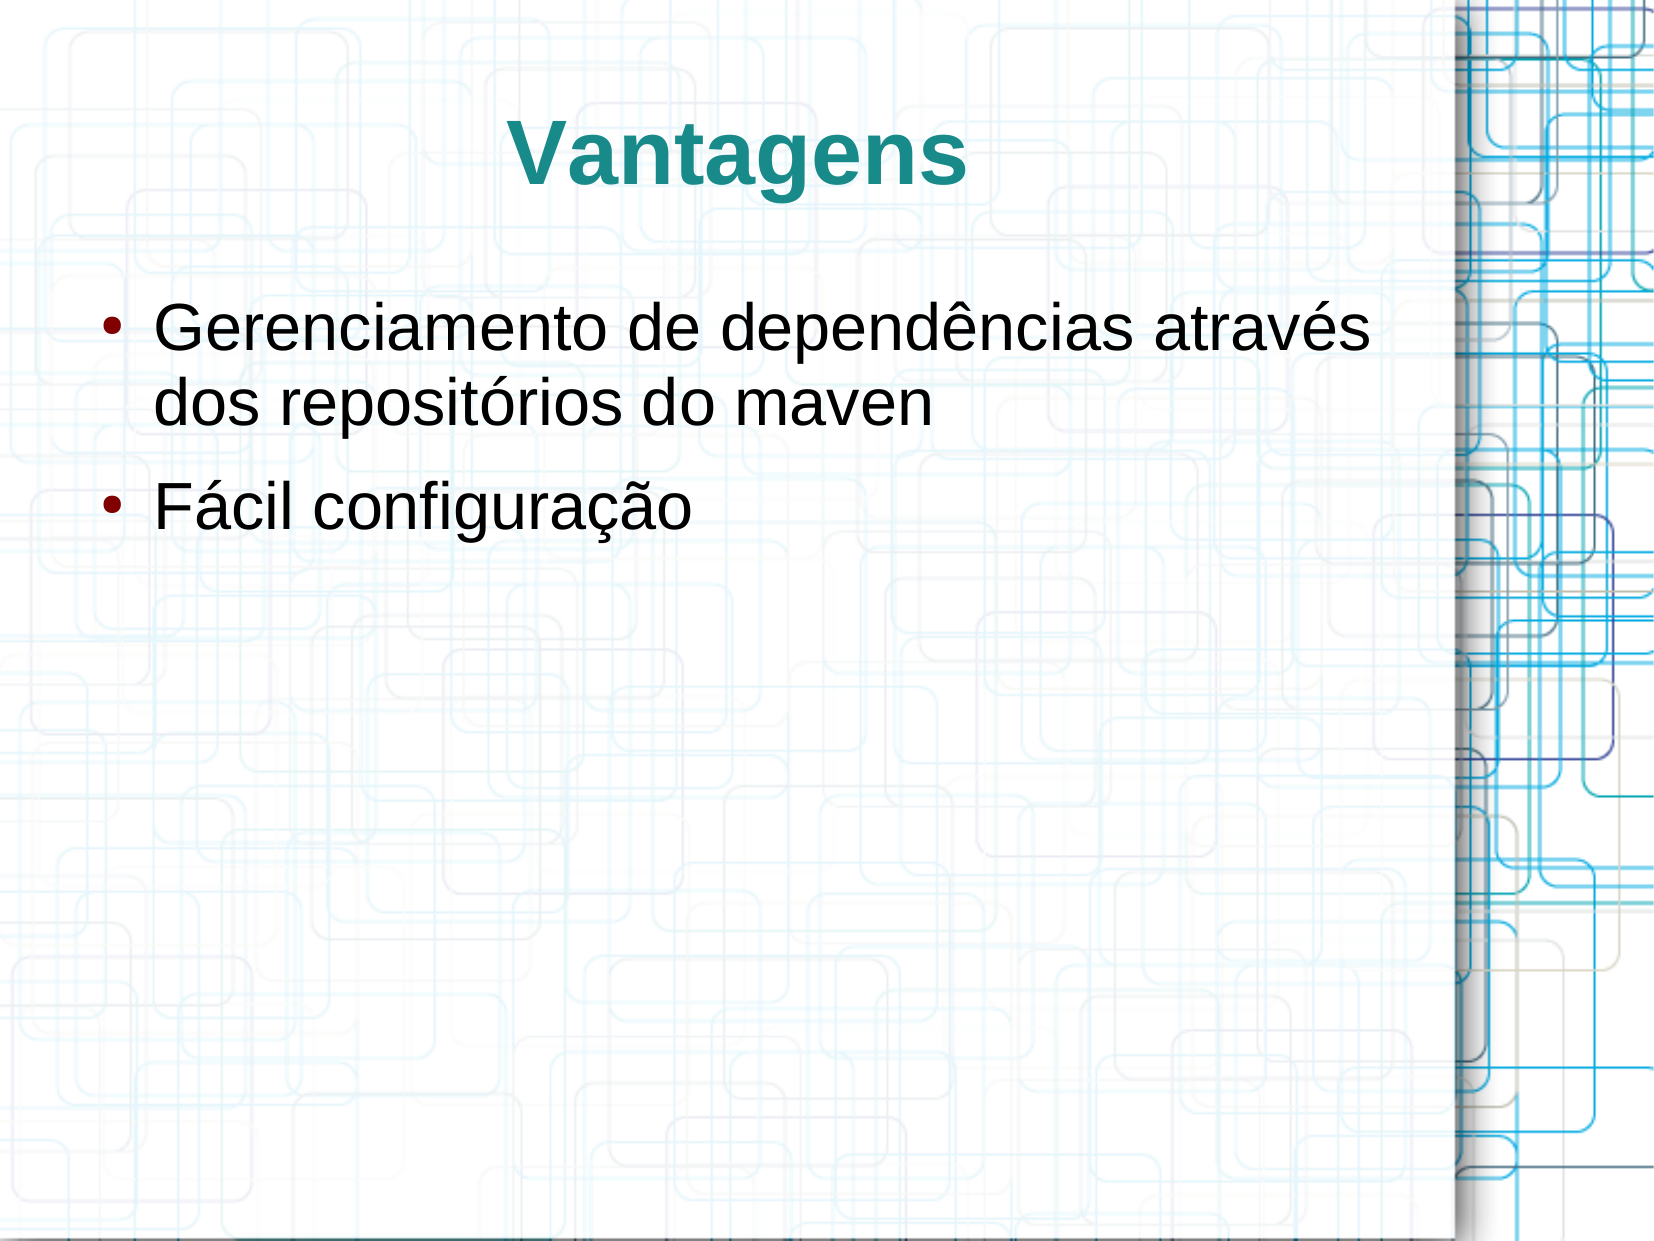

# Vantagens
Gerenciamento de dependências através dos repositórios do maven
Fácil configuração